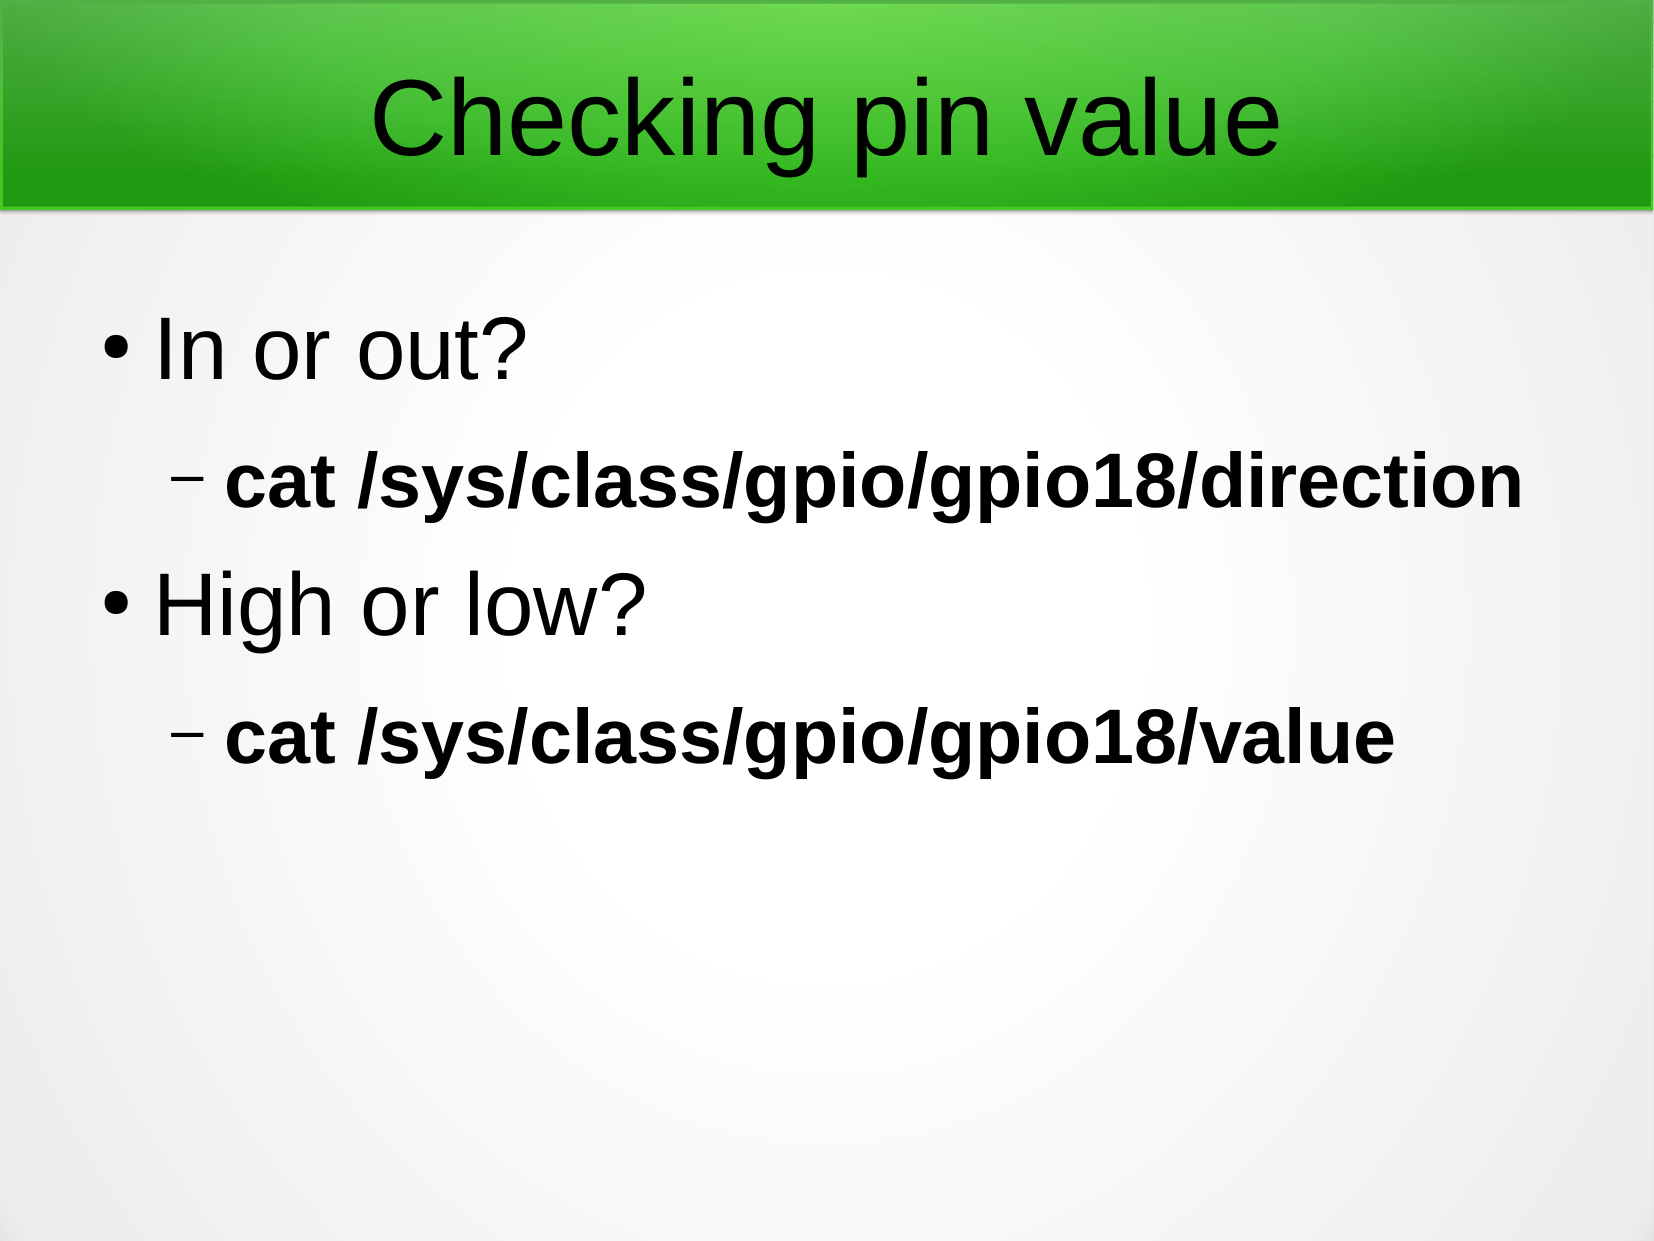

# Checking pin value
In or out?
cat /sys/class/gpio/gpio18/direction
High or low?
cat /sys/class/gpio/gpio18/value